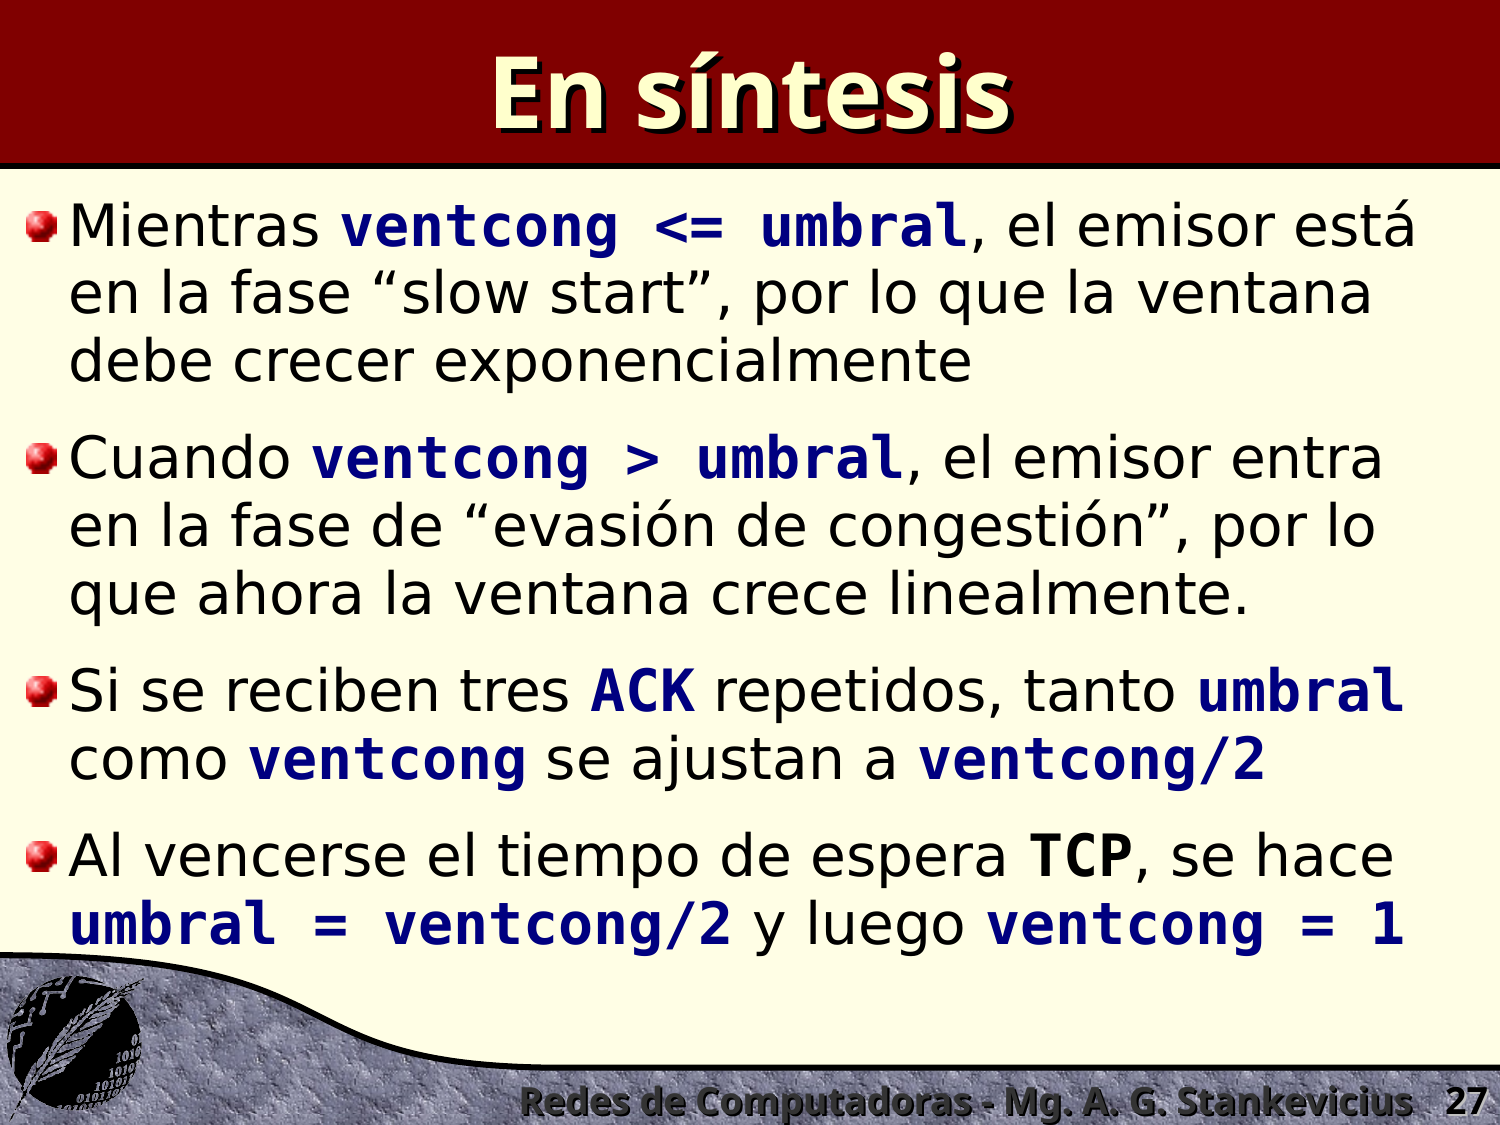

# En síntesis
Mientras ventcong <= umbral, el emisor está
en la fase “slow start”, por lo que la ventana
debe crecer exponencialmente
Cuando ventcong > umbral, el emisor entra
en la fase de “evasión de congestión”, por lo que ahora la ventana crece linealmente.
Si se reciben tres ACK repetidos, tanto umbral como ventcong se ajustan a ventcong/2
Al vencerse el tiempo de espera TCP, se hace umbral = ventcong/2 y luego ventcong = 1
27